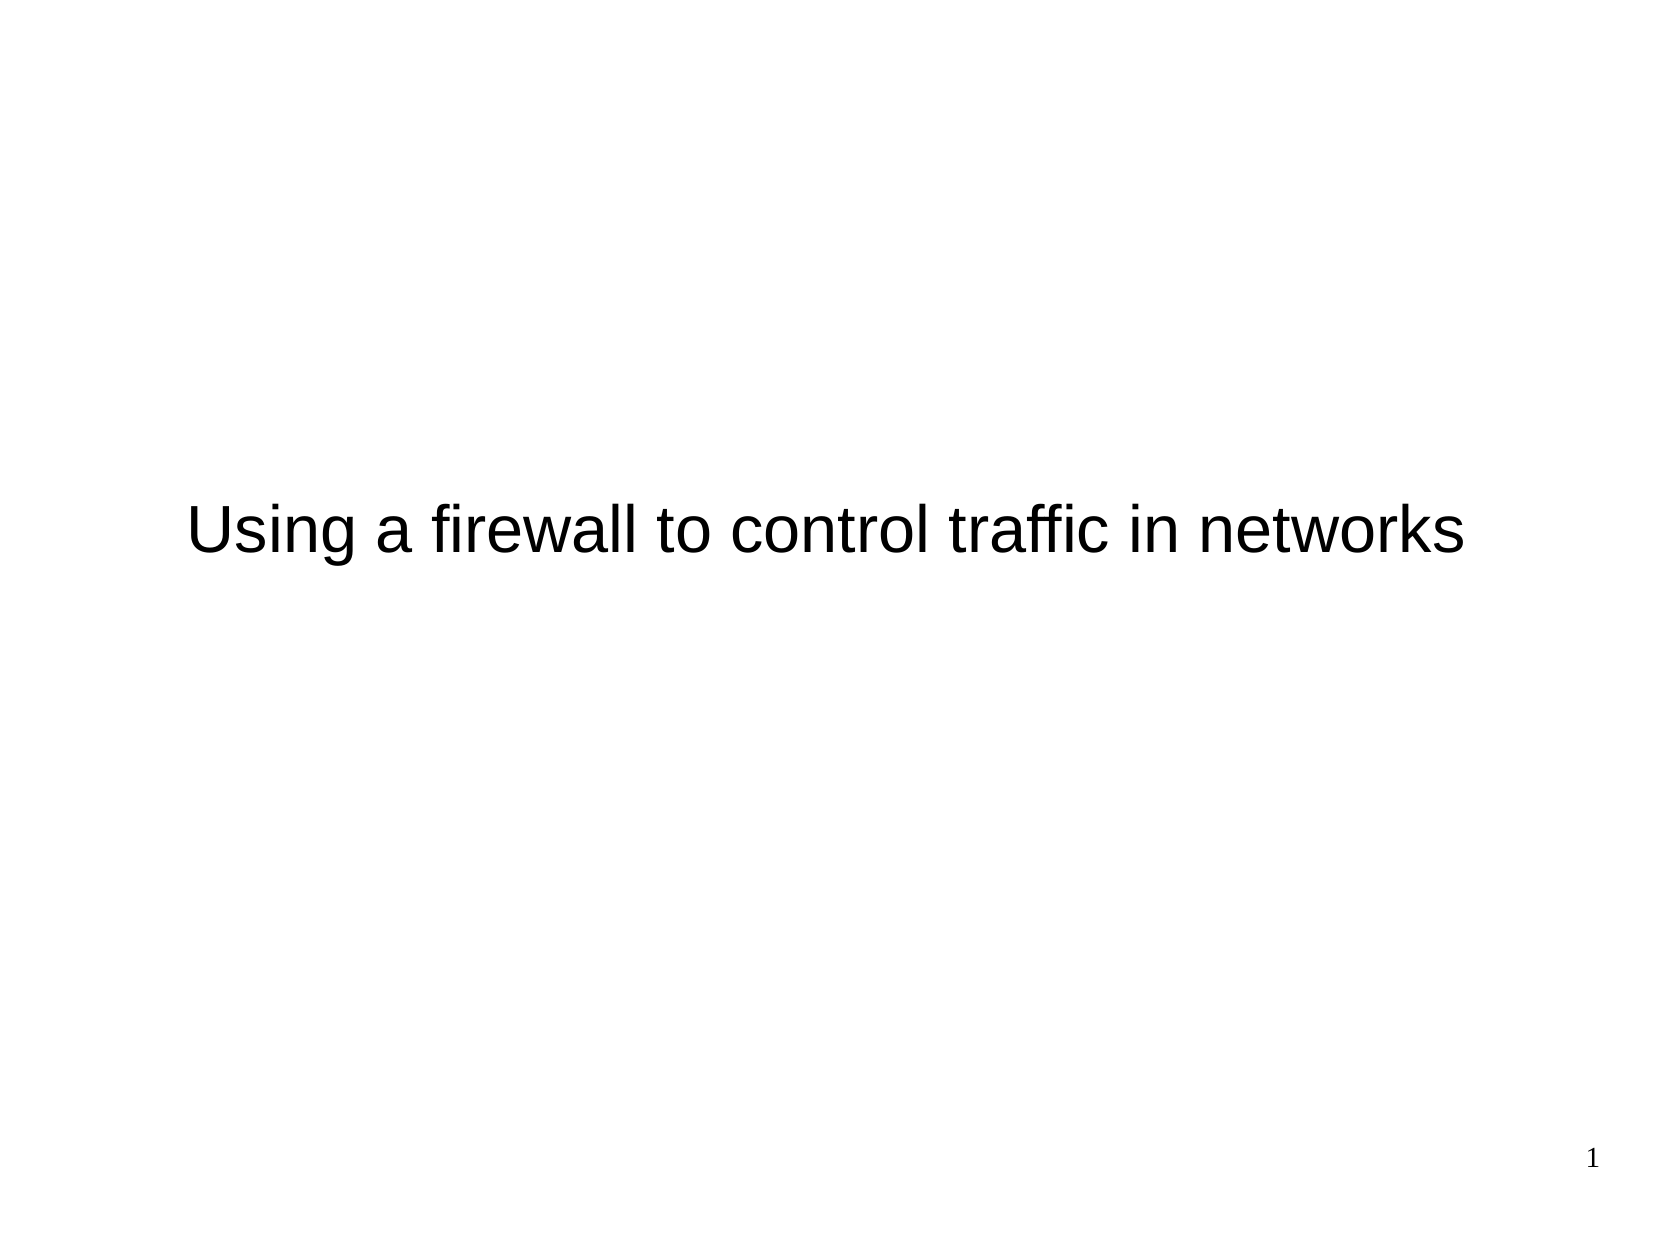

# Using a firewall to control traffic in networks
1